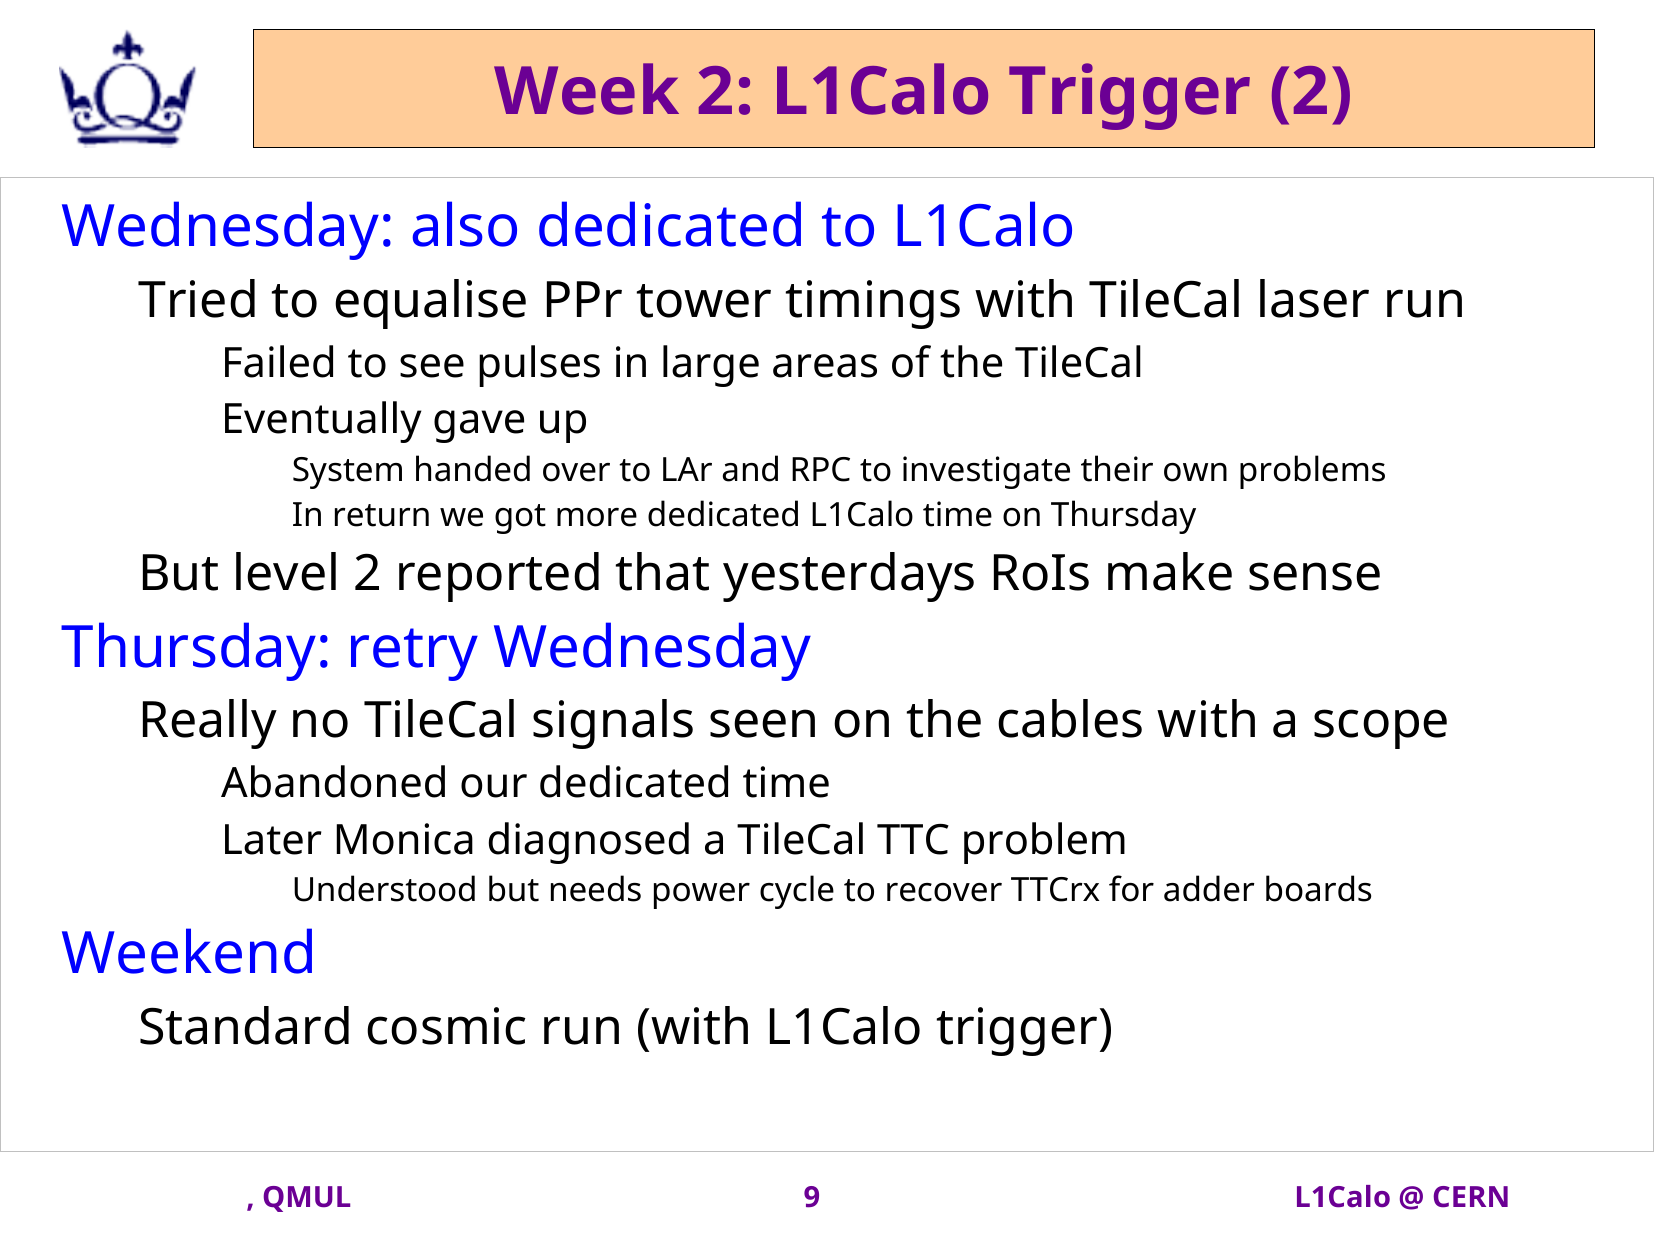

# Week 2: L1Calo Trigger (2)
Wednesday: also dedicated to L1Calo
Tried to equalise PPr tower timings with TileCal laser run
Failed to see pulses in large areas of the TileCal
Eventually gave up
System handed over to LAr and RPC to investigate their own problems
In return we got more dedicated L1Calo time on Thursday
But level 2 reported that yesterdays RoIs make sense
Thursday: retry Wednesday
Really no TileCal signals seen on the cables with a scope
Abandoned our dedicated time
Later Monica diagnosed a TileCal TTC problem
Understood but needs power cycle to recover TTCrx for adder boards
Weekend
Standard cosmic run (with L1Calo trigger)